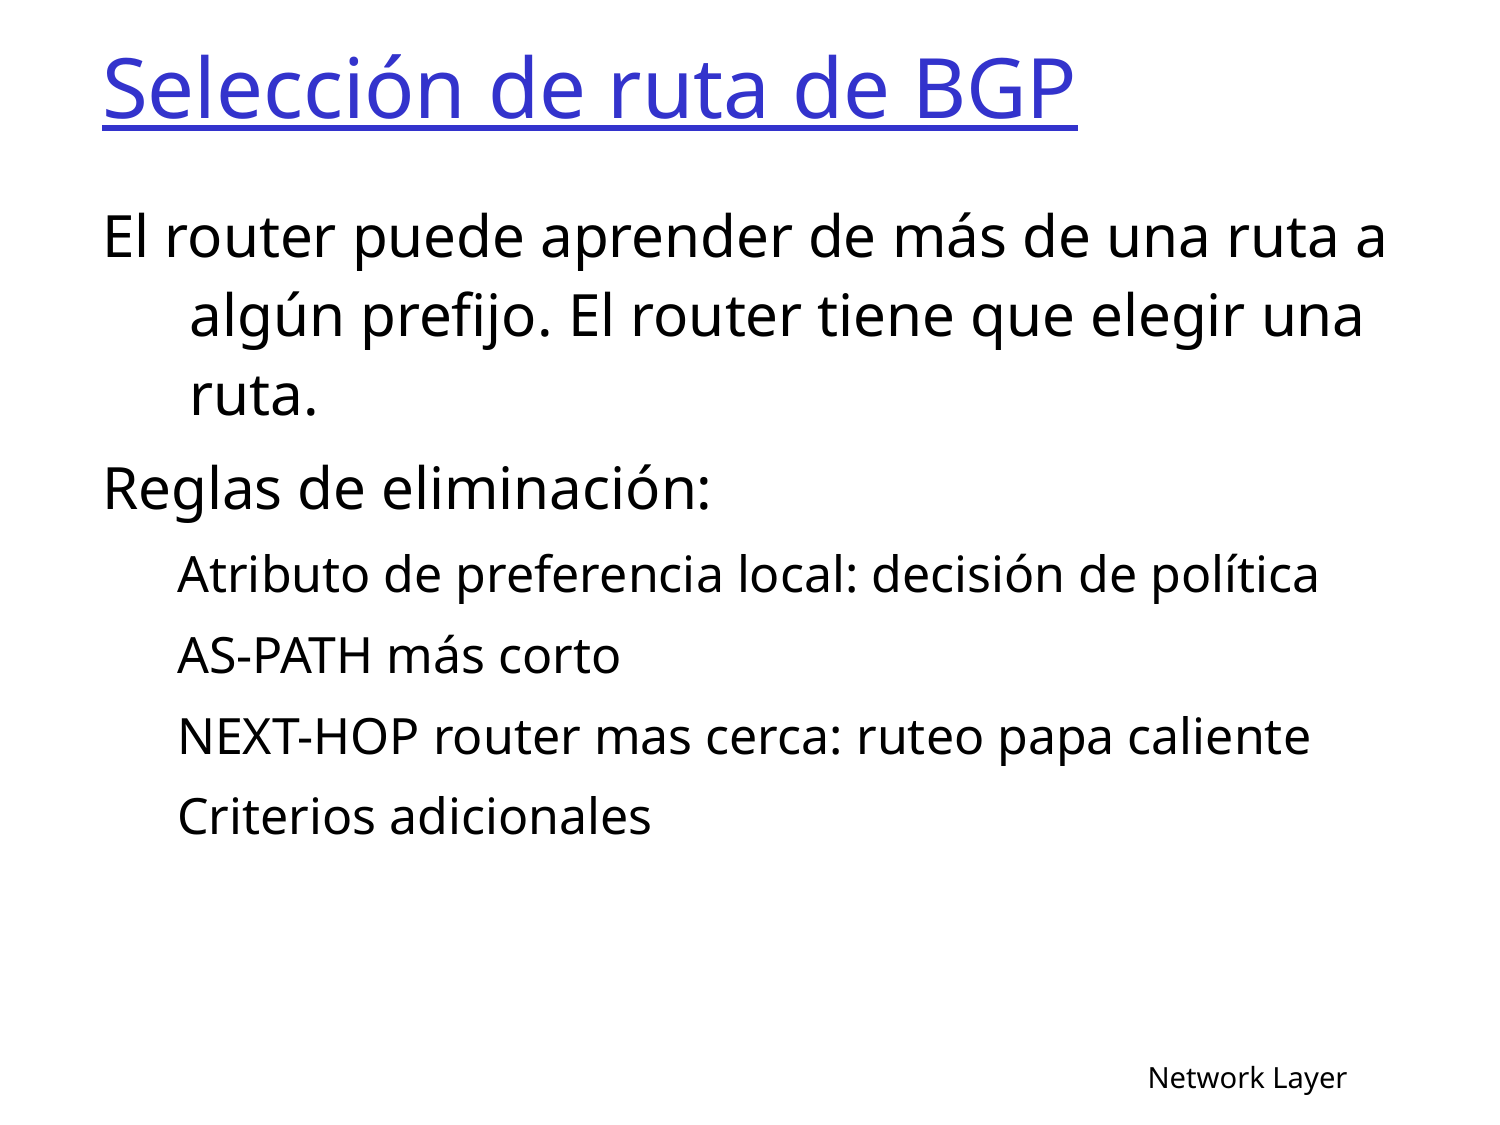

# Selección de ruta de BGP
El router puede aprender de más de una ruta a algún prefijo. El router tiene que elegir una ruta.
Reglas de eliminación:
Atributo de preferencia local: decisión de política
AS-PATH más corto
NEXT-HOP router mas cerca: ruteo papa caliente
Criterios adicionales